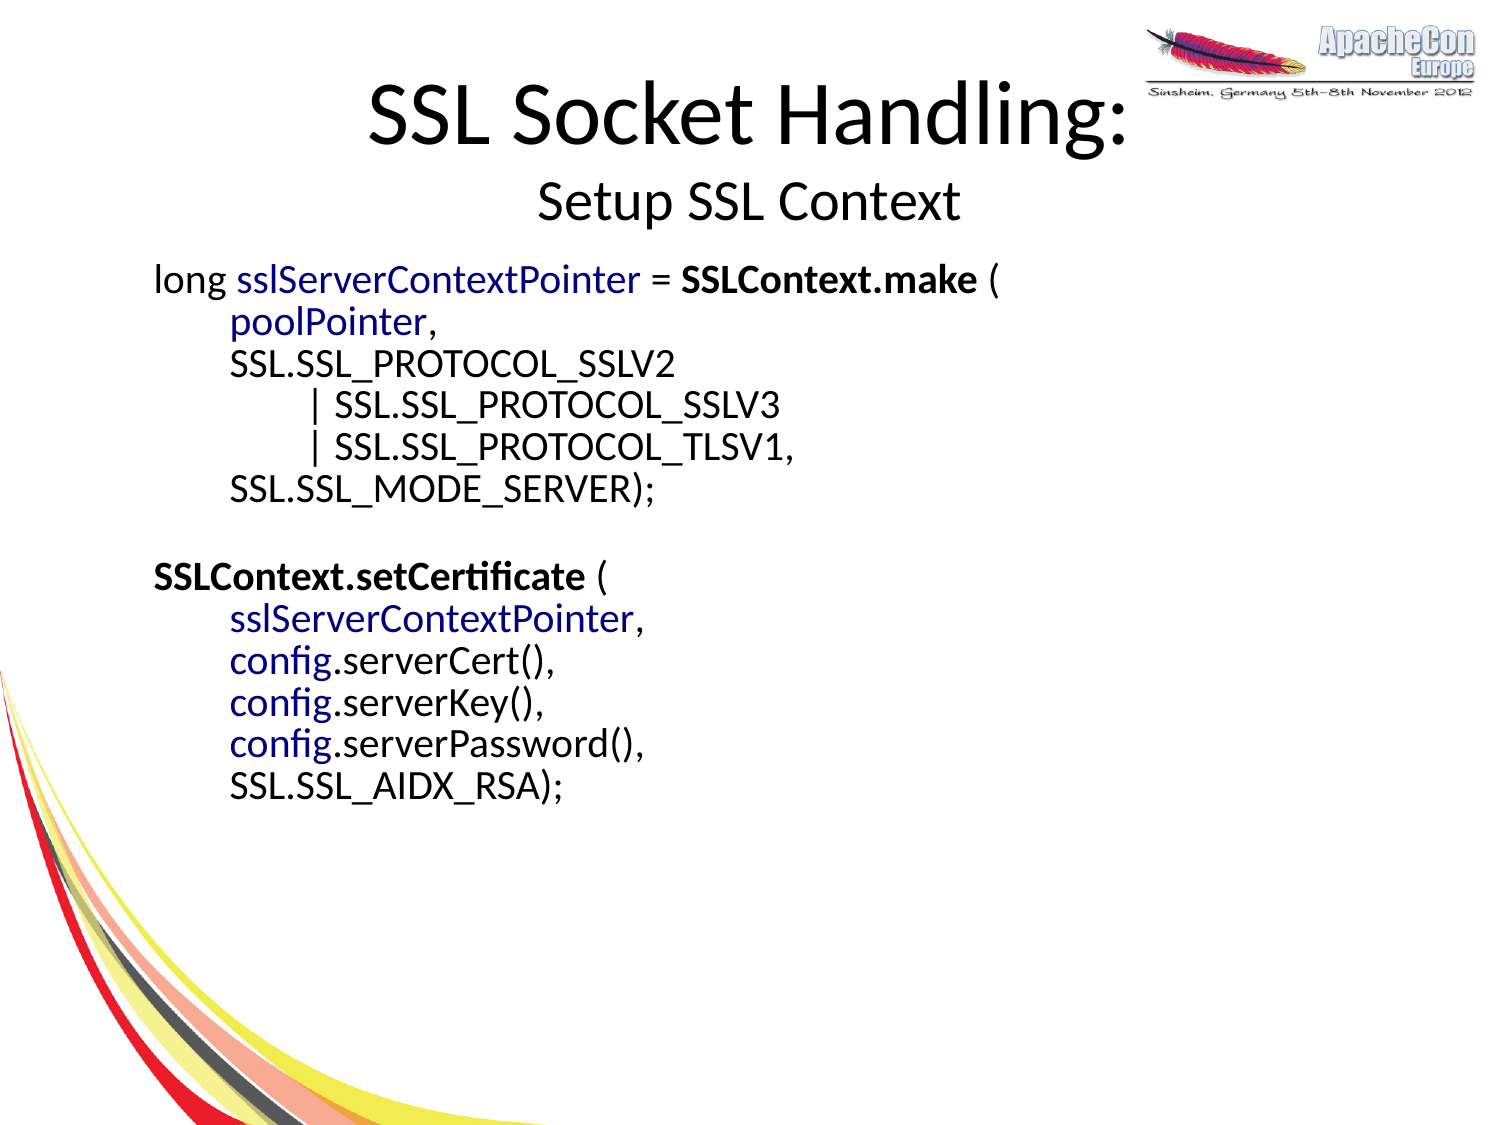

# SSL Socket Handling: Setup SSL Context
long sslServerContextPointer = SSLContext.make (
 poolPointer,
 SSL.SSL_PROTOCOL_SSLV2
 | SSL.SSL_PROTOCOL_SSLV3
 | SSL.SSL_PROTOCOL_TLSV1,
 SSL.SSL_MODE_SERVER);
SSLContext.setCertificate (
 sslServerContextPointer,
 config.serverCert(),
 config.serverKey(),
 config.serverPassword(),
 SSL.SSL_AIDX_RSA);